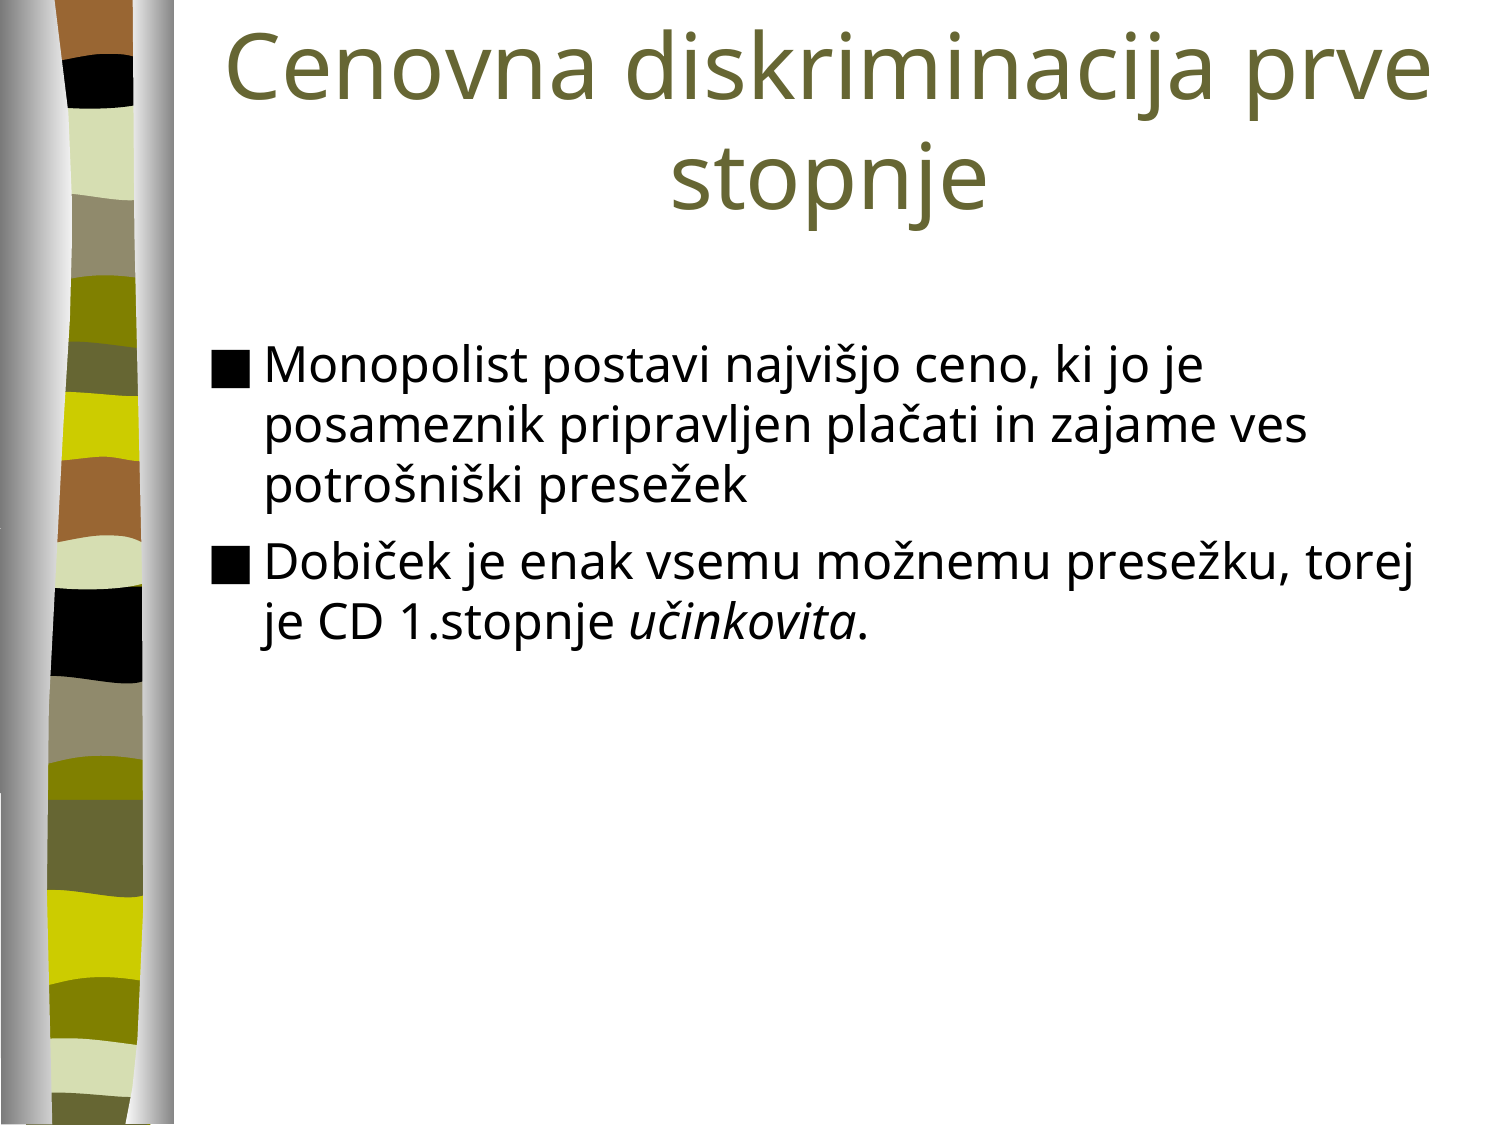

# Cenovna diskriminacija prve stopnje
Monopolist postavi najvišjo ceno, ki jo je posameznik pripravljen plačati in zajame ves potrošniški presežek
Dobiček je enak vsemu možnemu presežku, torej je CD 1.stopnje učinkovita.